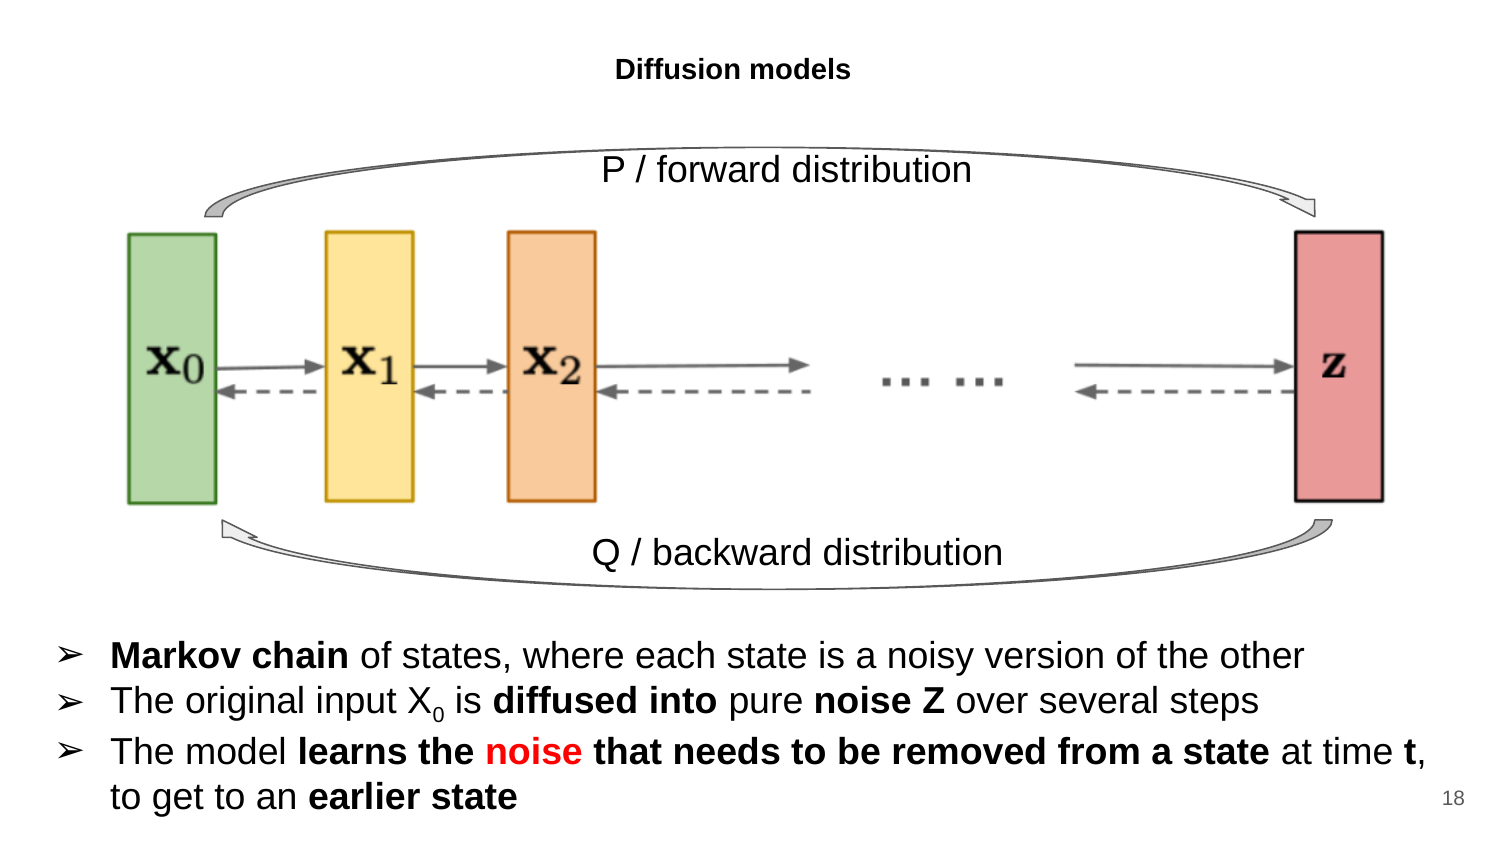

Diffusion models
P / forward distribution
Q / backward distribution
Markov chain of states, where each state is a noisy version of the other
The original input X0 is diffused into pure noise Z over several steps
The model learns the noise that needs to be removed from a state at time t, to get to an earlier state